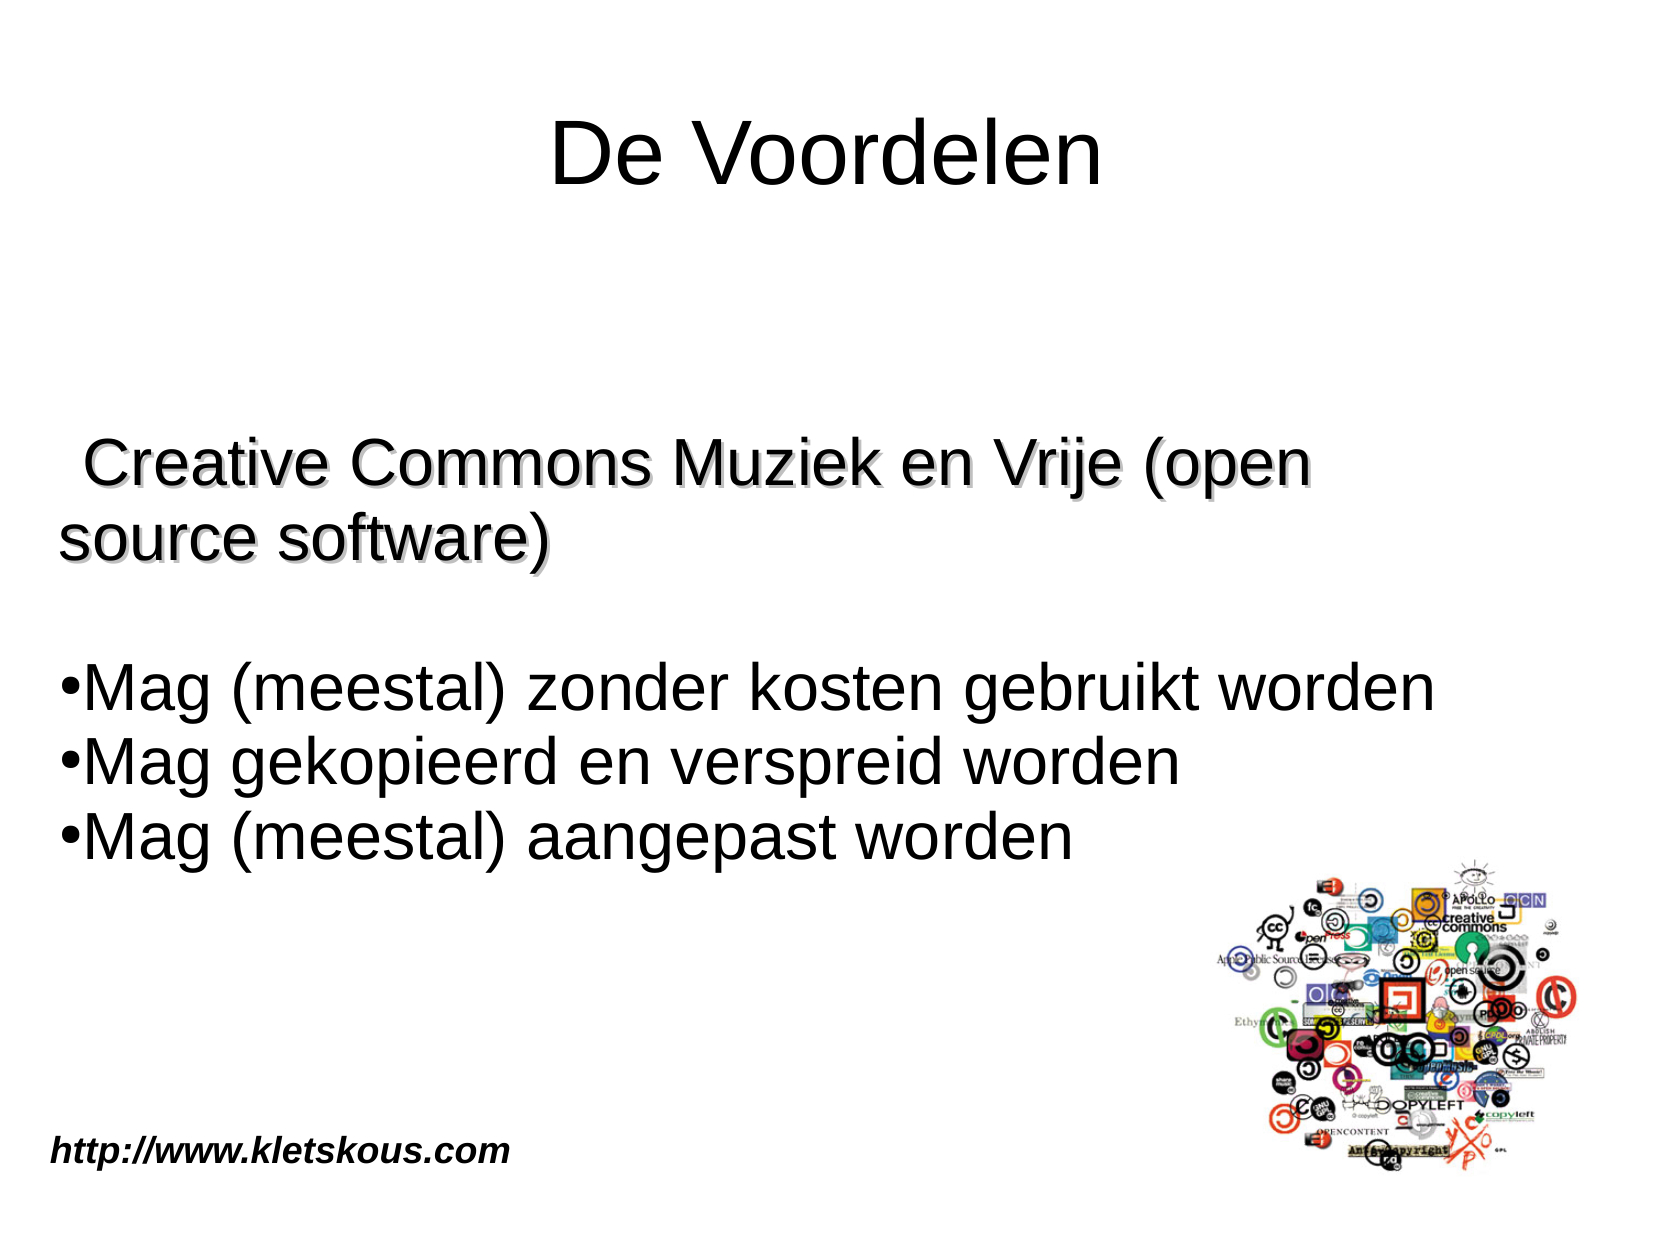

# De Voordelen
Creative Commons Muziek en Vrije (open source software)
Mag (meestal) zonder kosten gebruikt worden
Mag gekopieerd en verspreid worden
Mag (meestal) aangepast worden
http://www.kletskous.com